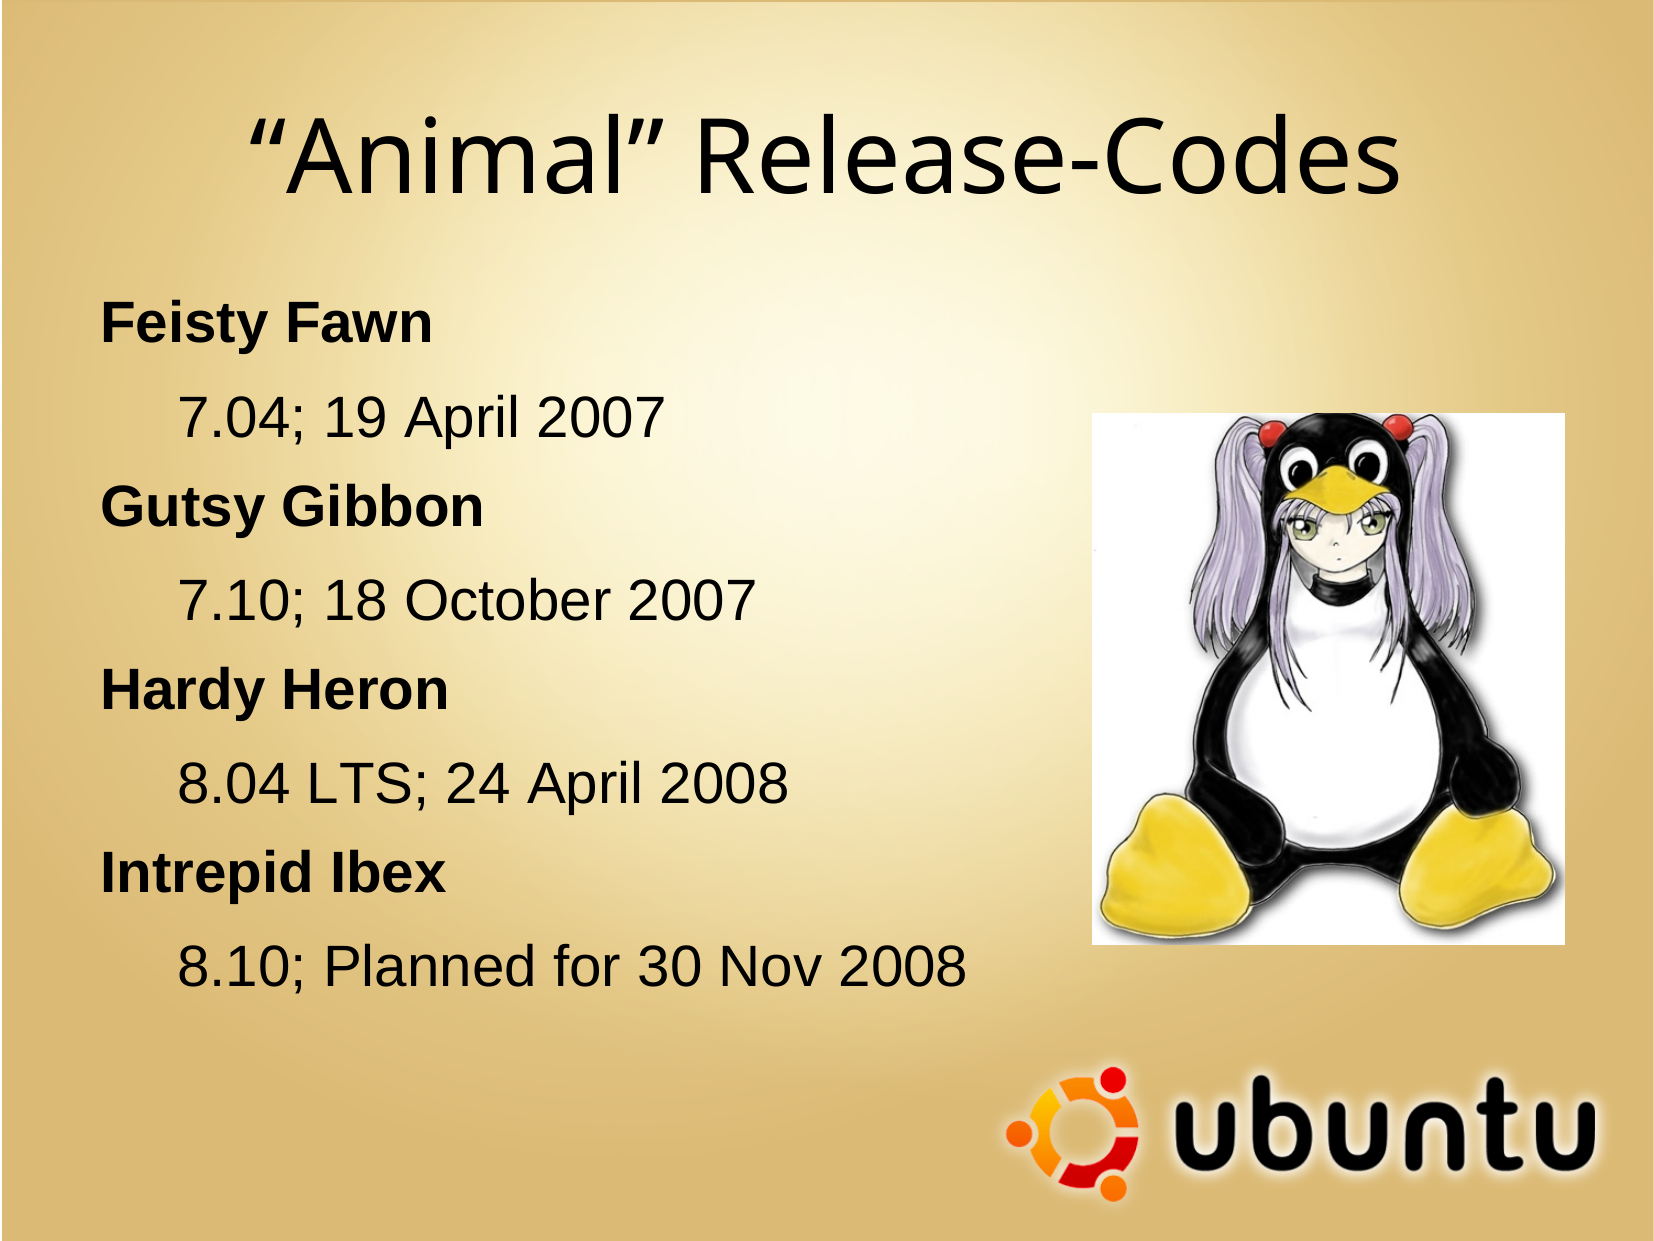

# “Animal” Release-Codes
Feisty Fawn
7.04; 19 April 2007
Gutsy Gibbon
7.10; 18 October 2007
Hardy Heron
8.04 LTS; 24 April 2008
Intrepid Ibex
8.10; Planned for 30 Nov 2008